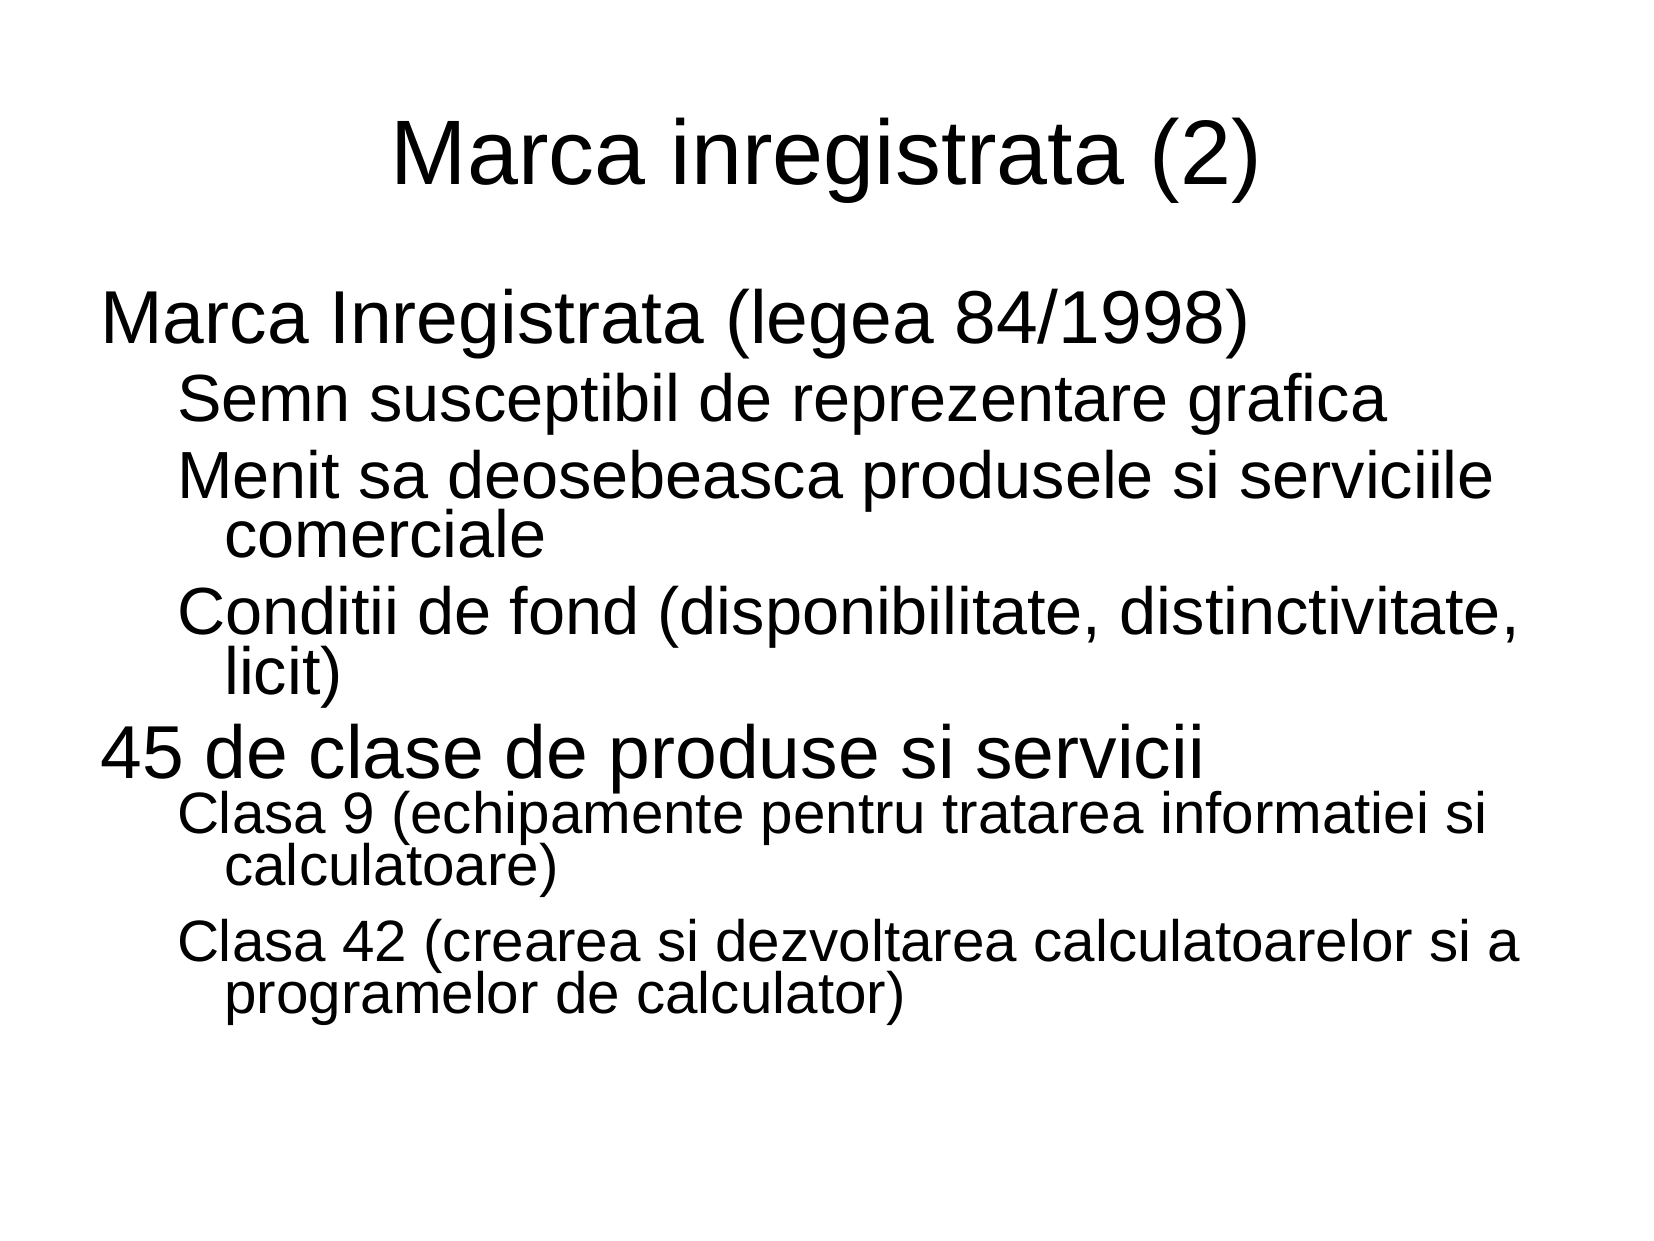

# Marca inregistrata (2)
Marca Inregistrata (legea 84/1998)
Semn susceptibil de reprezentare grafica
Menit sa deosebeasca produsele si serviciile comerciale
Conditii de fond (disponibilitate, distinctivitate, licit)
45 de clase de produse si servicii
Clasa 9 (echipamente pentru tratarea informatiei si calculatoare)
Clasa 42 (crearea si dezvoltarea calculatoarelor si a programelor de calculator)